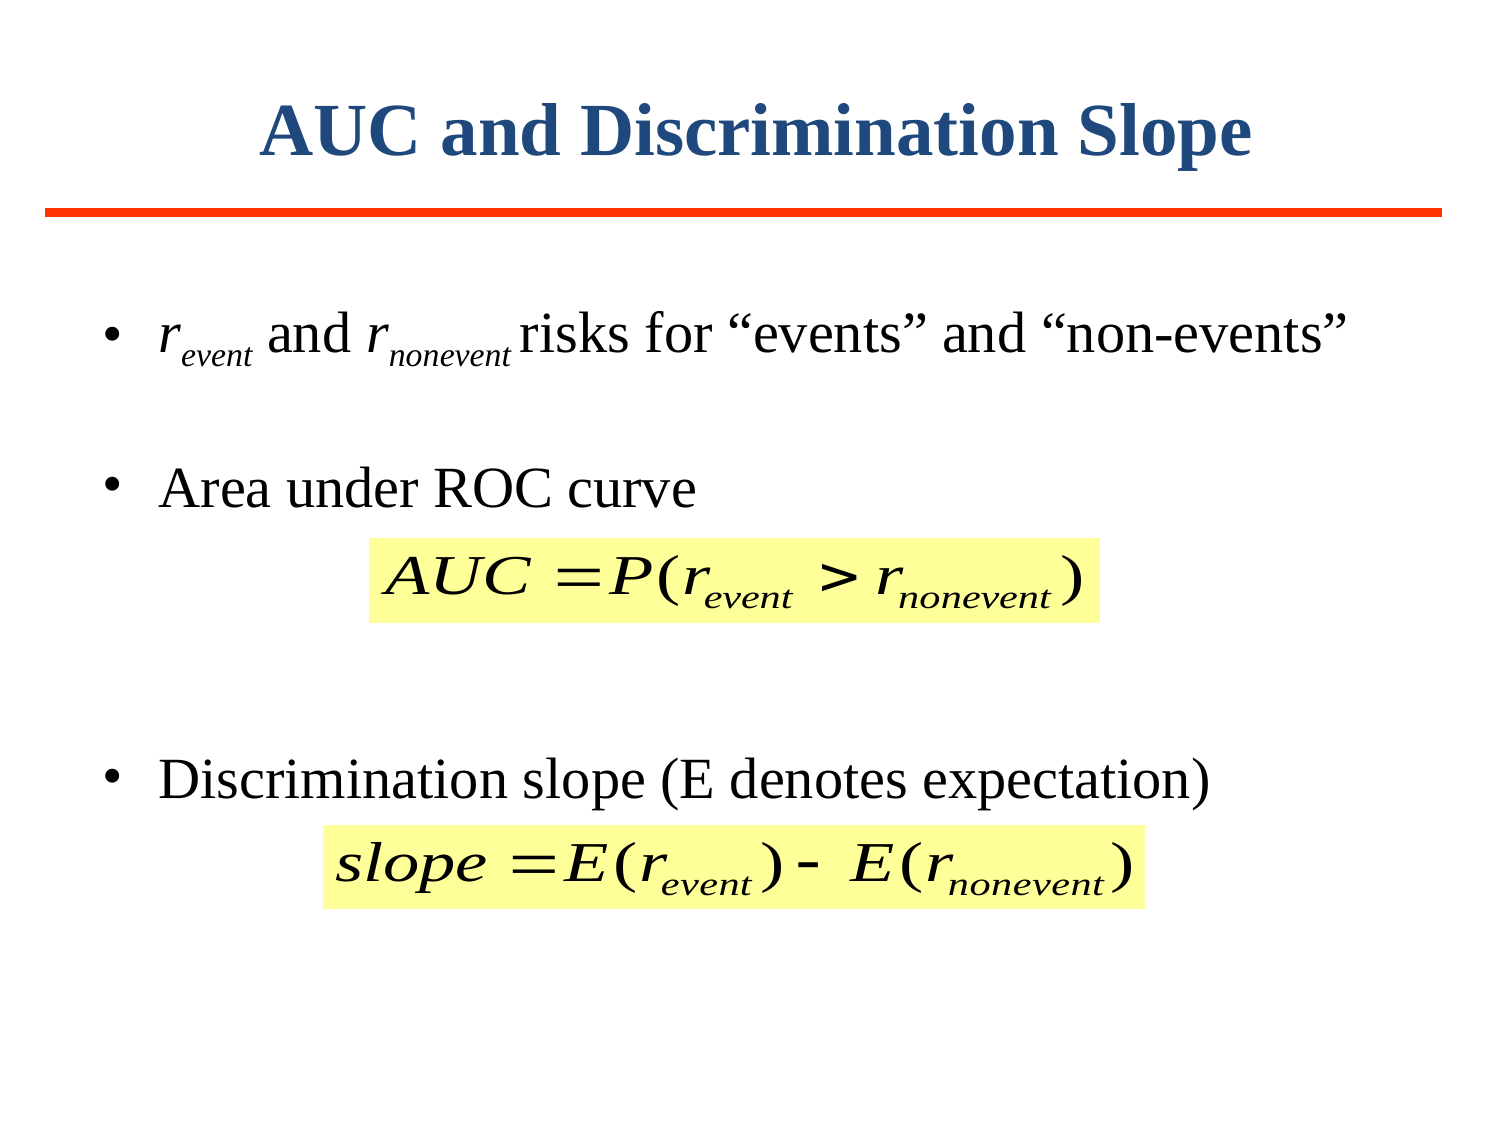

AUC and Discrimination Slope
revent and rnonevent risks for “events” and “non-events”
Area under ROC curve
Discrimination slope (E denotes expectation)